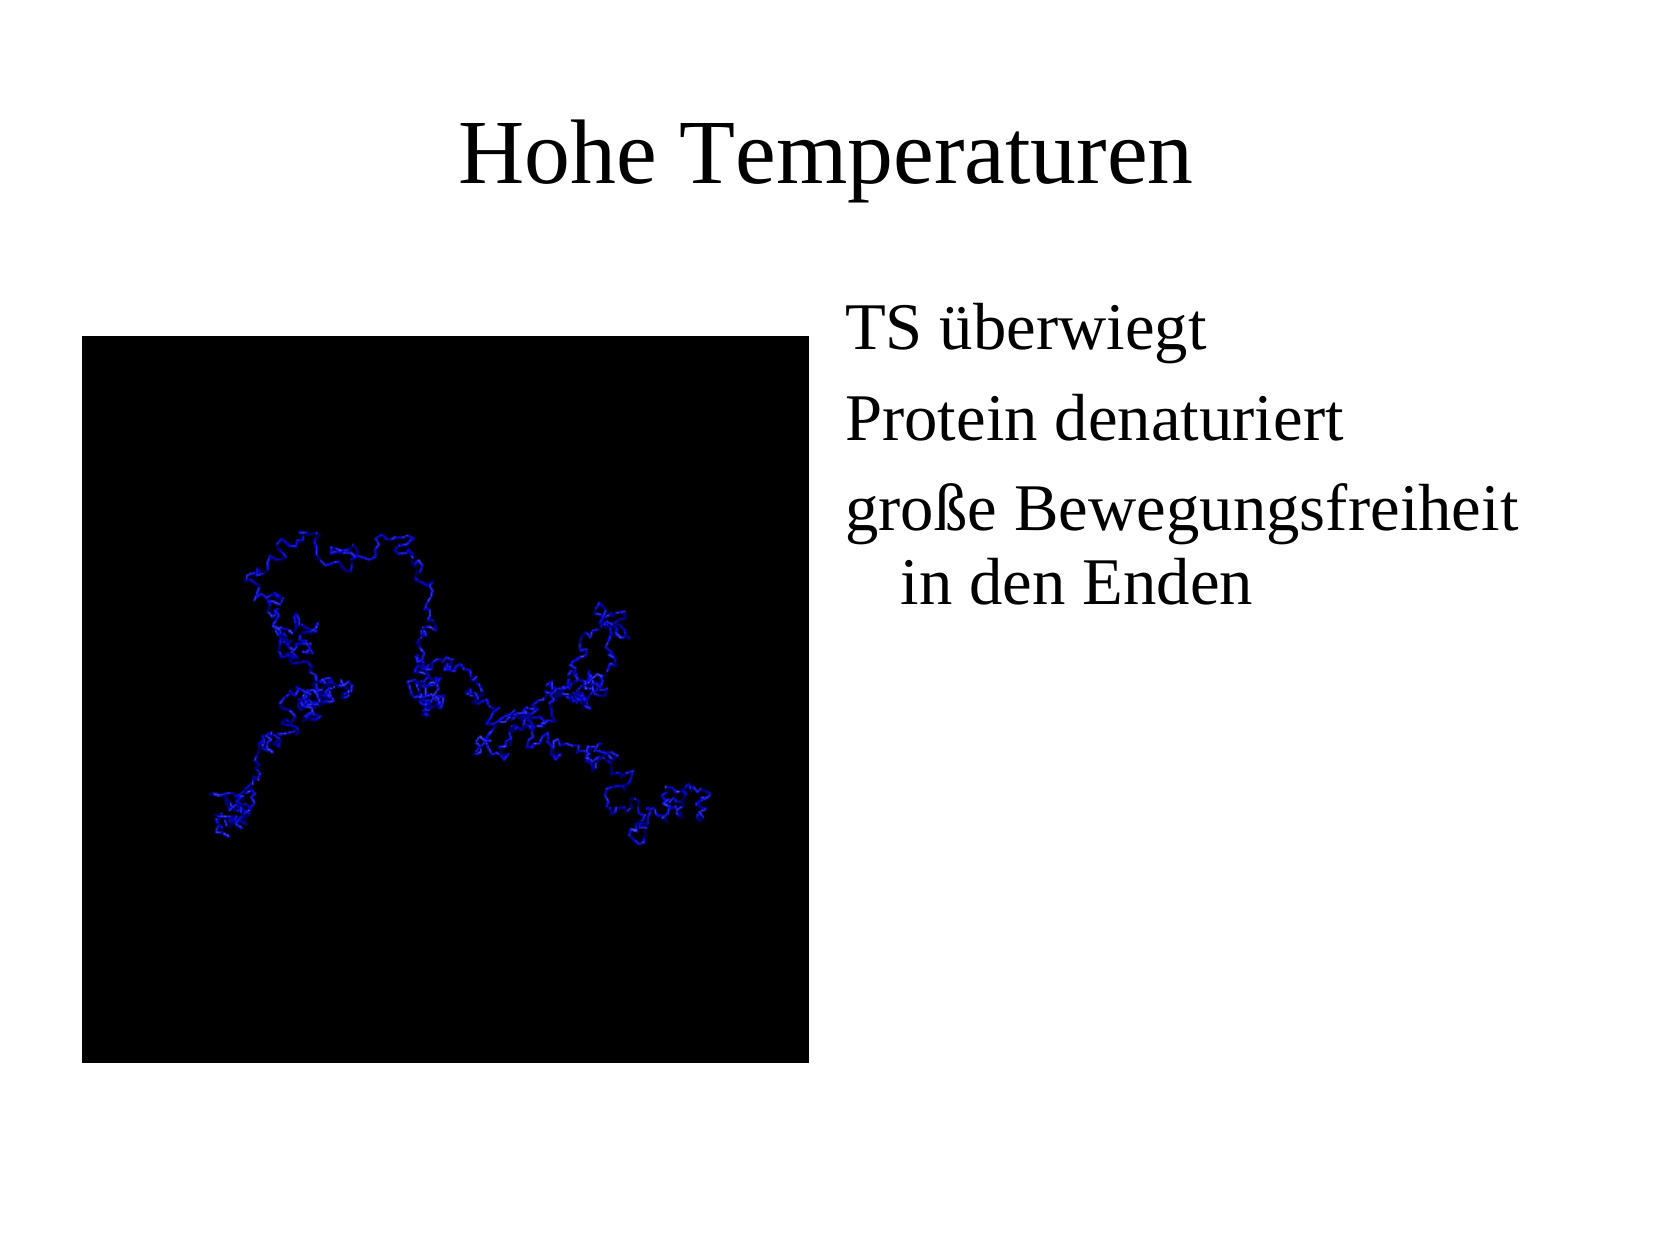

# Hohe Temperaturen
TS überwiegt
Protein denaturiert
große Bewegungsfreiheit in den Enden